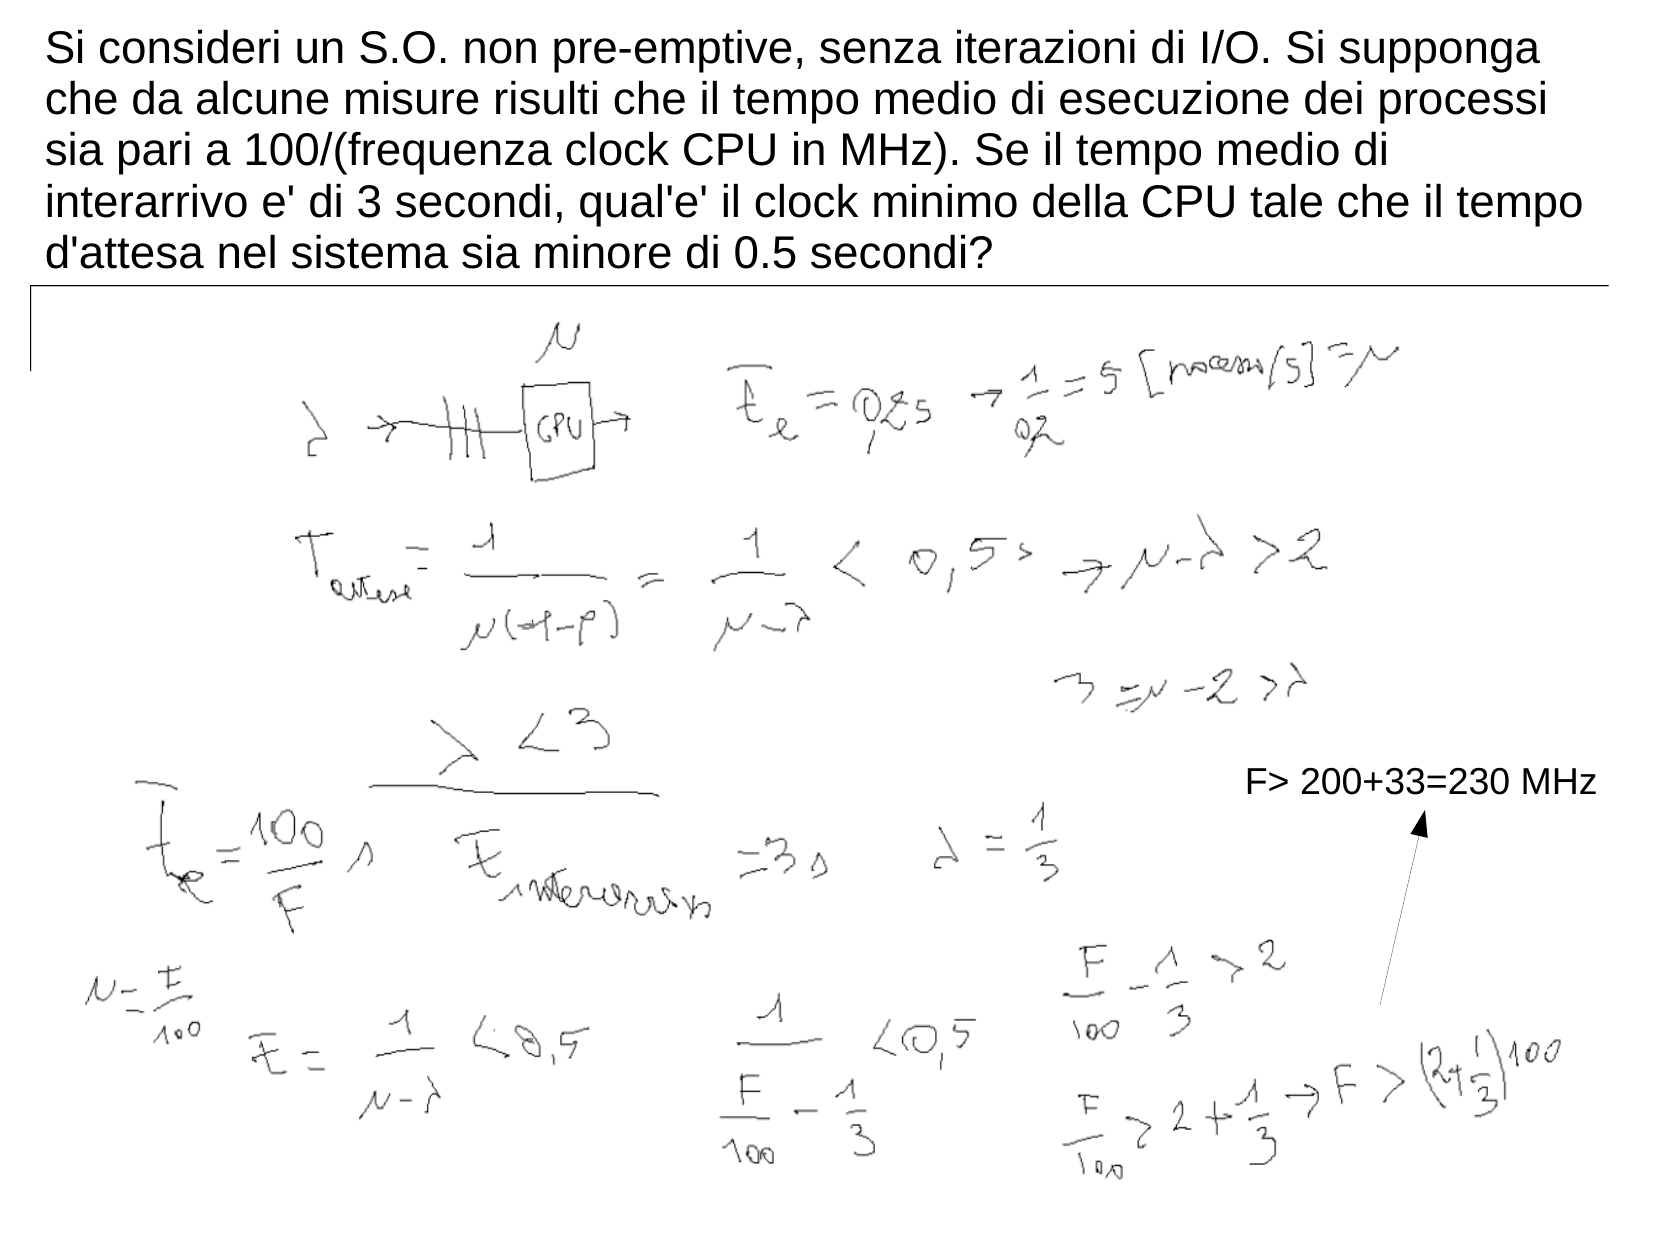

Si consideri un S.O. non pre-emptive, senza iterazioni di I/O. Si supponga che da alcune misure risulti che il tempo medio di esecuzione dei processi sia pari a 100/(frequenza clock CPU in MHz). Se il tempo medio di interarrivo e' di 3 secondi, qual'e' il clock minimo della CPU tale che il tempo d'attesa nel sistema sia minore di 0.5 secondi?
F> 200+33=230 MHz